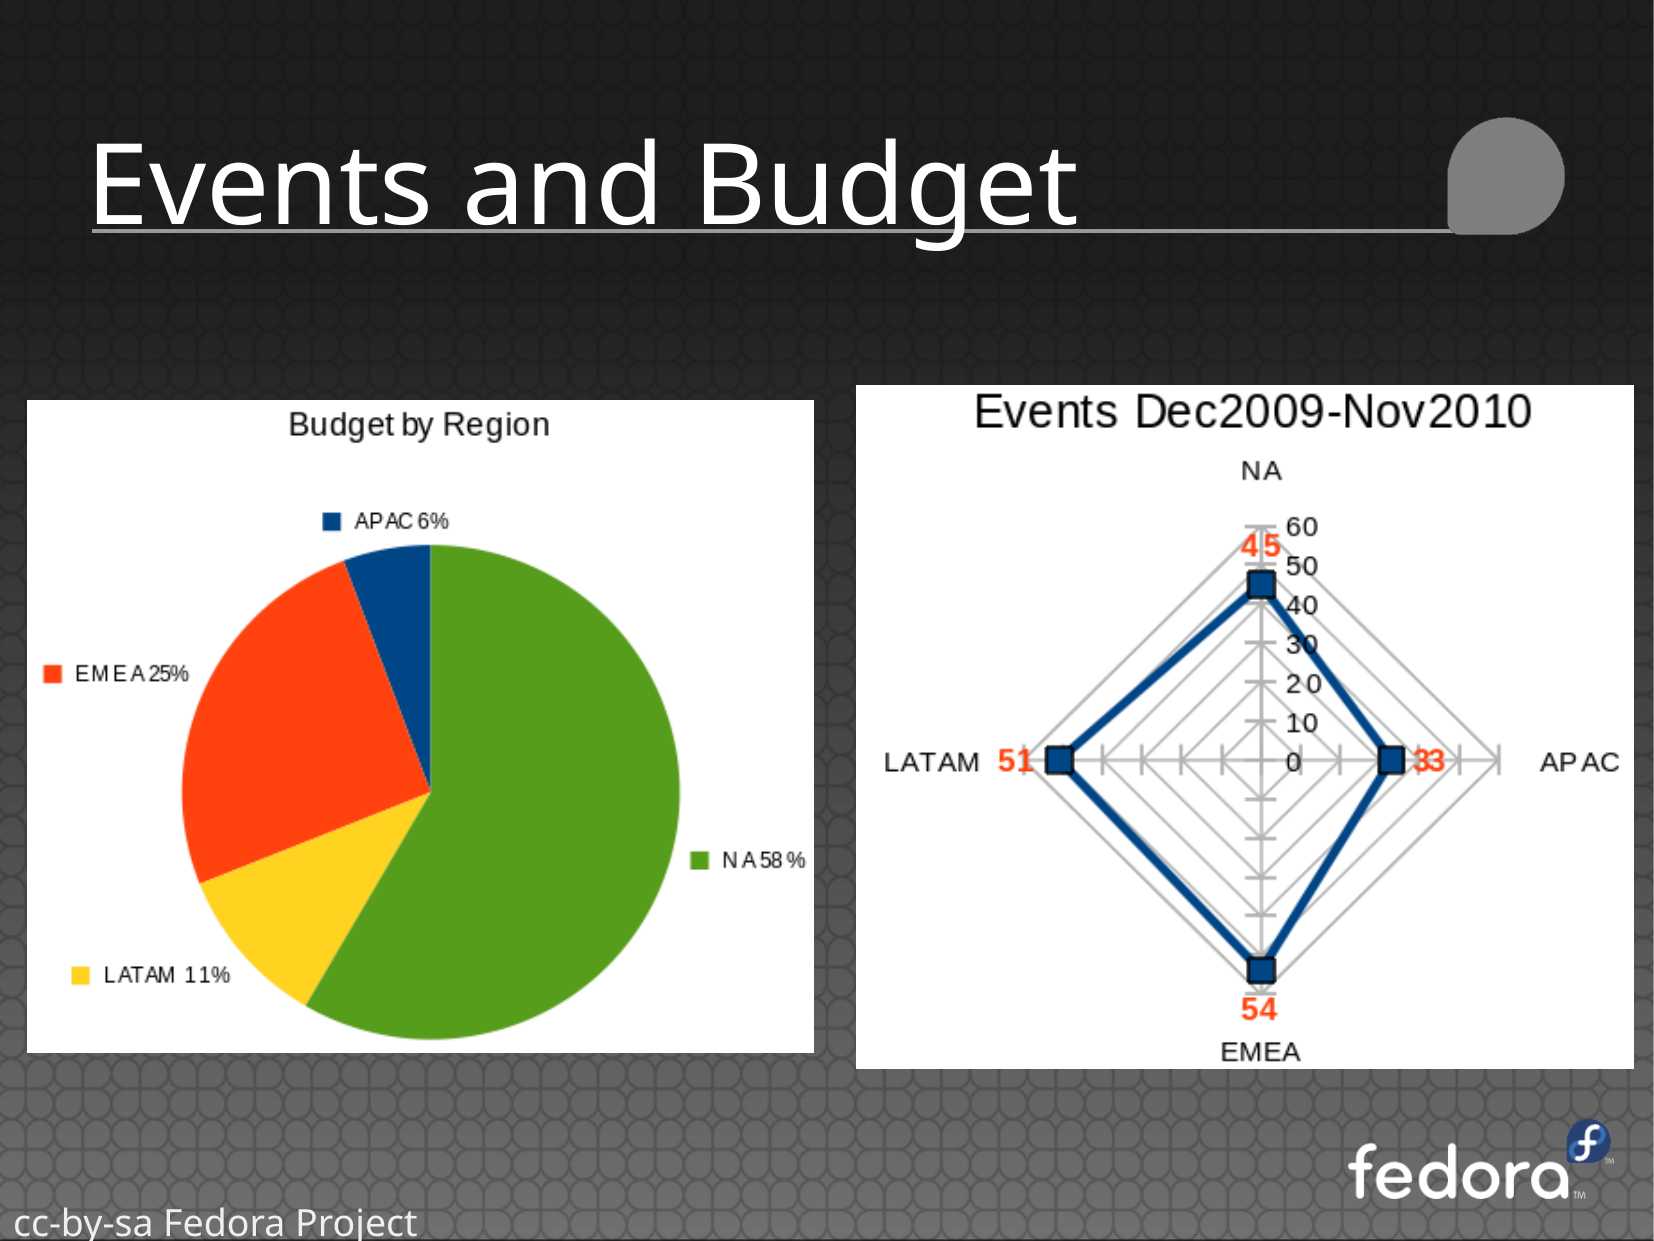

# Events and Budget
cc-by-sa Fedora Project